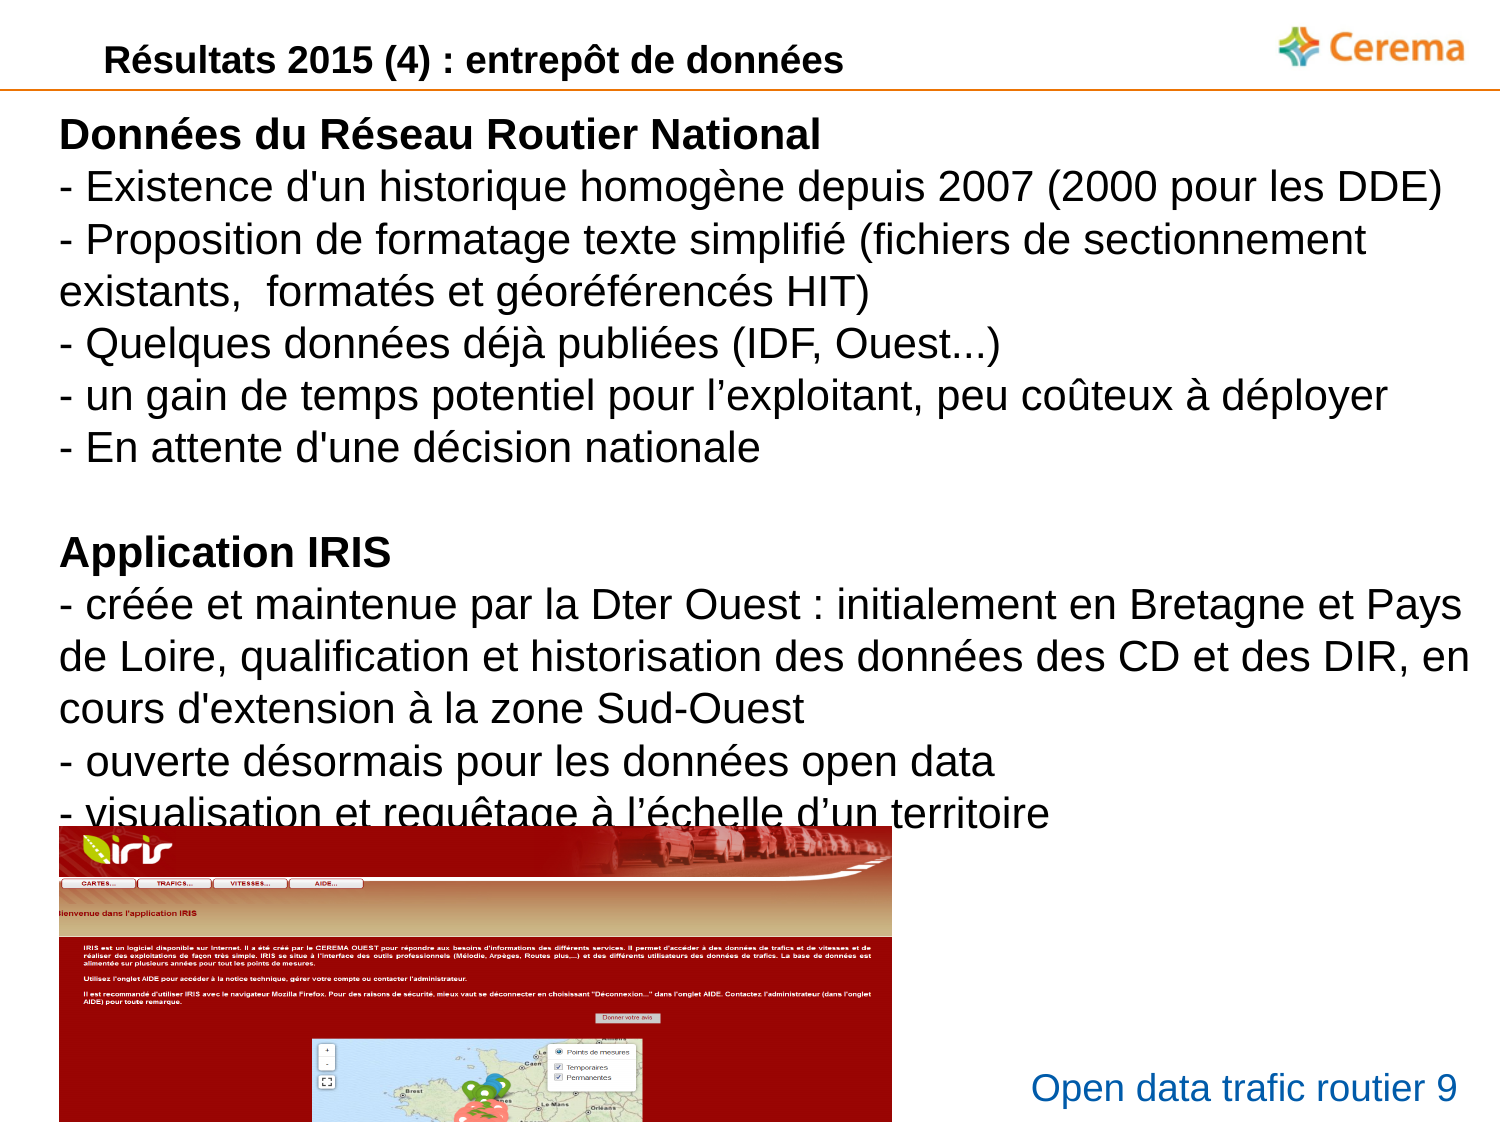

# Résultats 2015 (4) : entrepôt de données
Données du Réseau Routier National
- Existence d'un historique homogène depuis 2007 (2000 pour les DDE)
- Proposition de formatage texte simplifié (fichiers de sectionnement existants, formatés et géoréférencés HIT)
- Quelques données déjà publiées (IDF, Ouest...)
- un gain de temps potentiel pour l’exploitant, peu coûteux à déployer
- En attente d'une décision nationale
Application IRIS
- créée et maintenue par la Dter Ouest : initialement en Bretagne et Pays de Loire, qualification et historisation des données des CD et des DIR, en cours d'extension à la zone Sud-Ouest
- ouverte désormais pour les données open data
- visualisation et requêtage à l’échelle d’un territoire
Open data trafic routier
26/01/2016